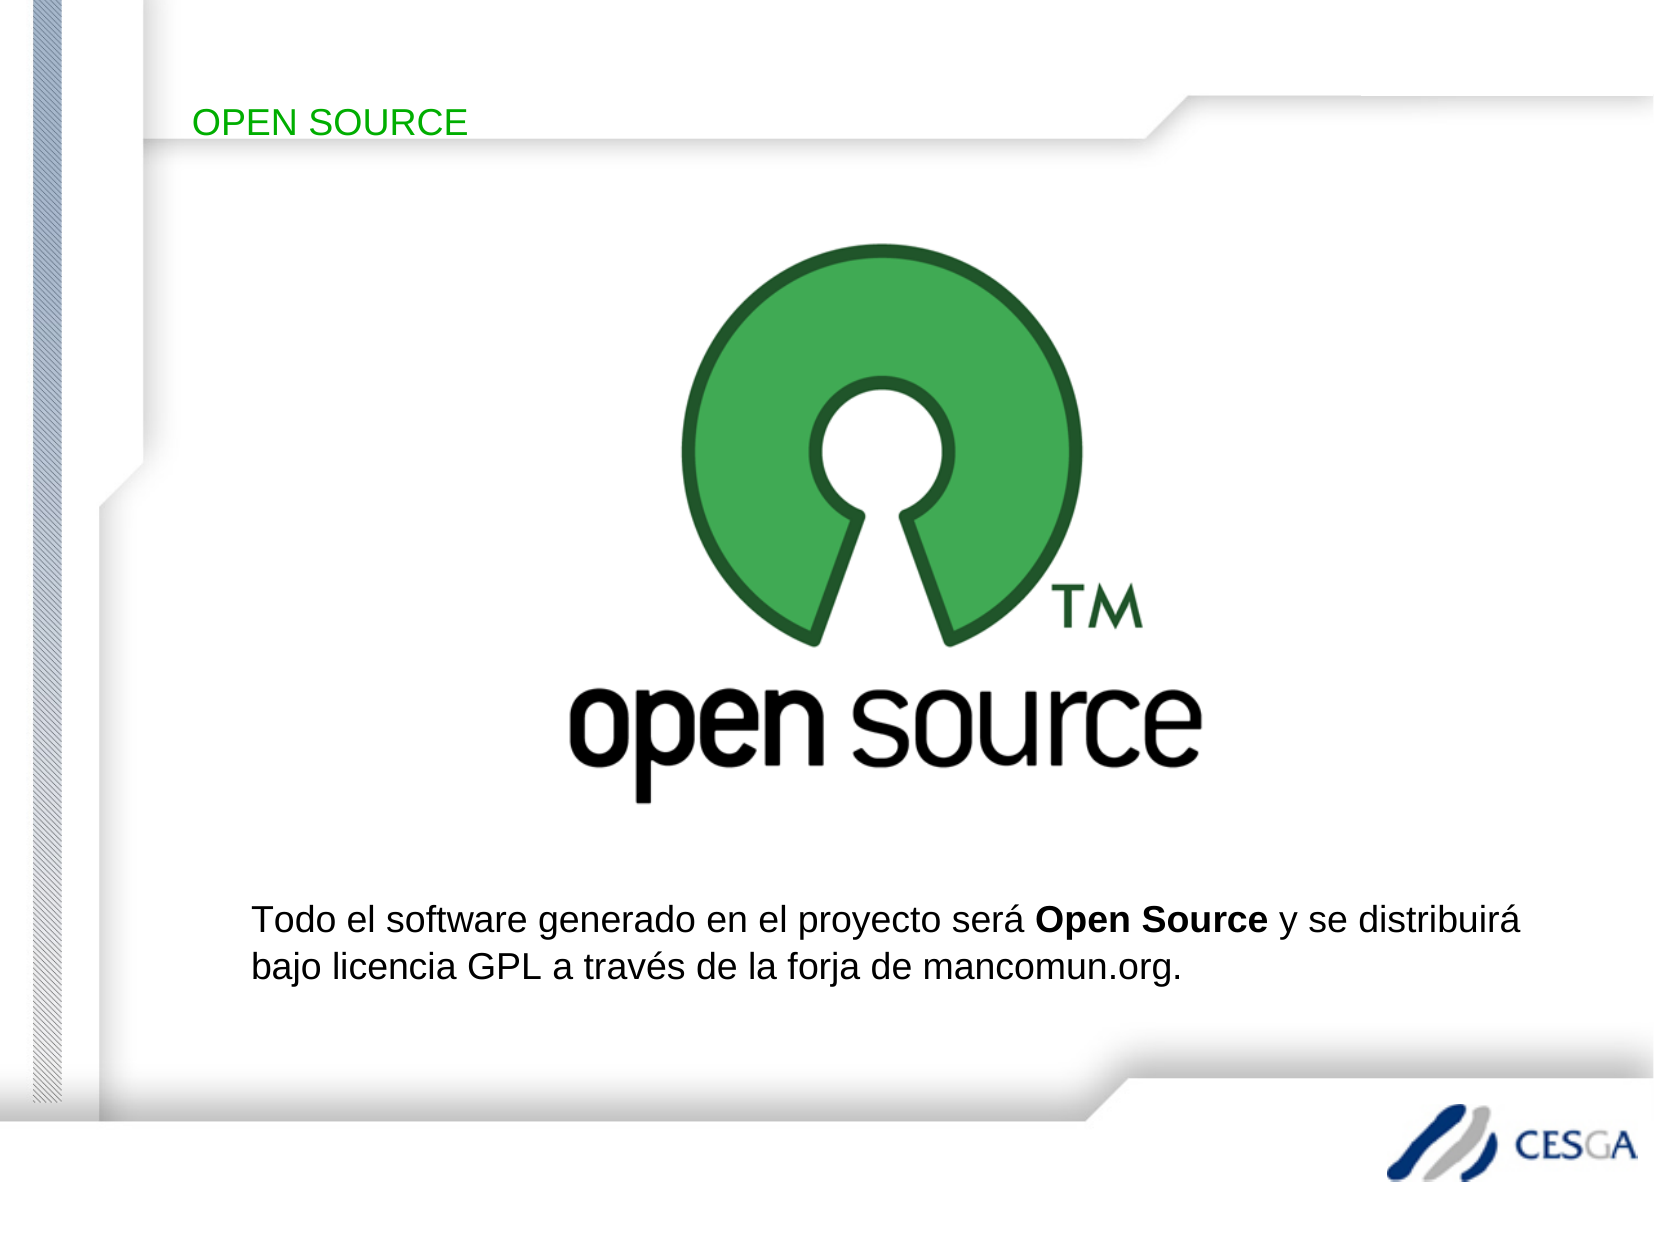

OPEN SOURCE
Todo el software generado en el proyecto será Open Source y se distribuirá bajo licencia GPL a través de la forja de mancomun.org.